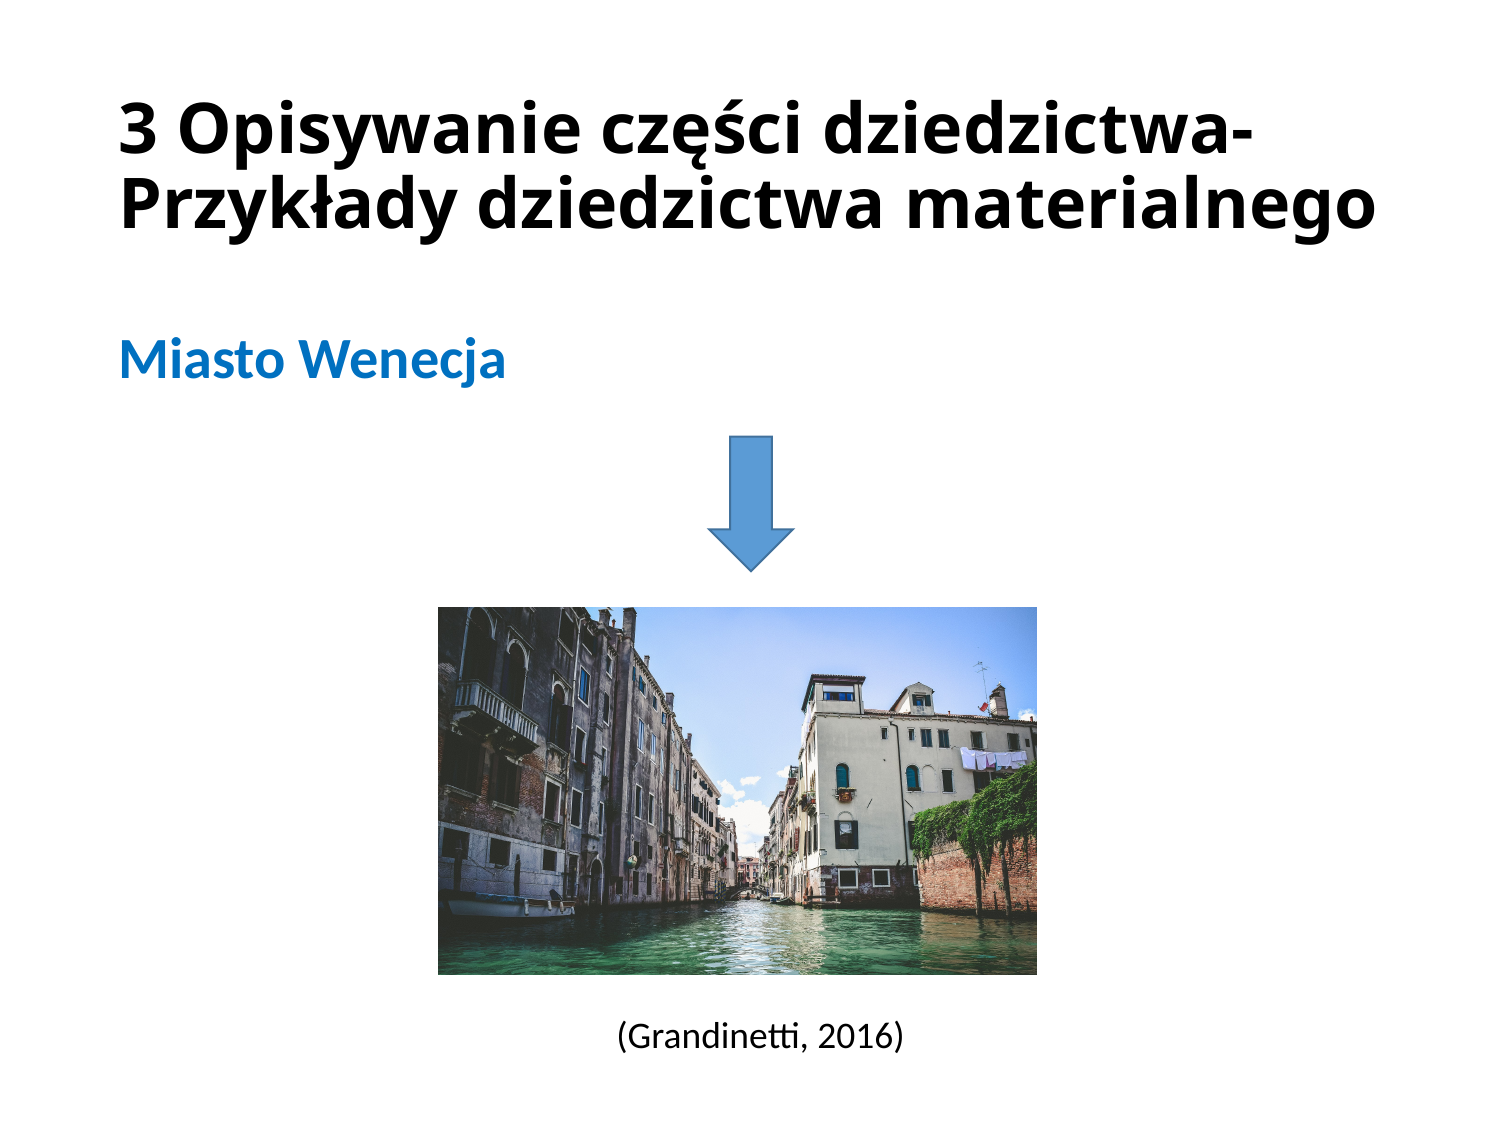

# 3 Opisywanie części dziedzictwa- Przykłady dziedzictwa materialnego
Miasto Wenecja
(Grandinetti, 2016)